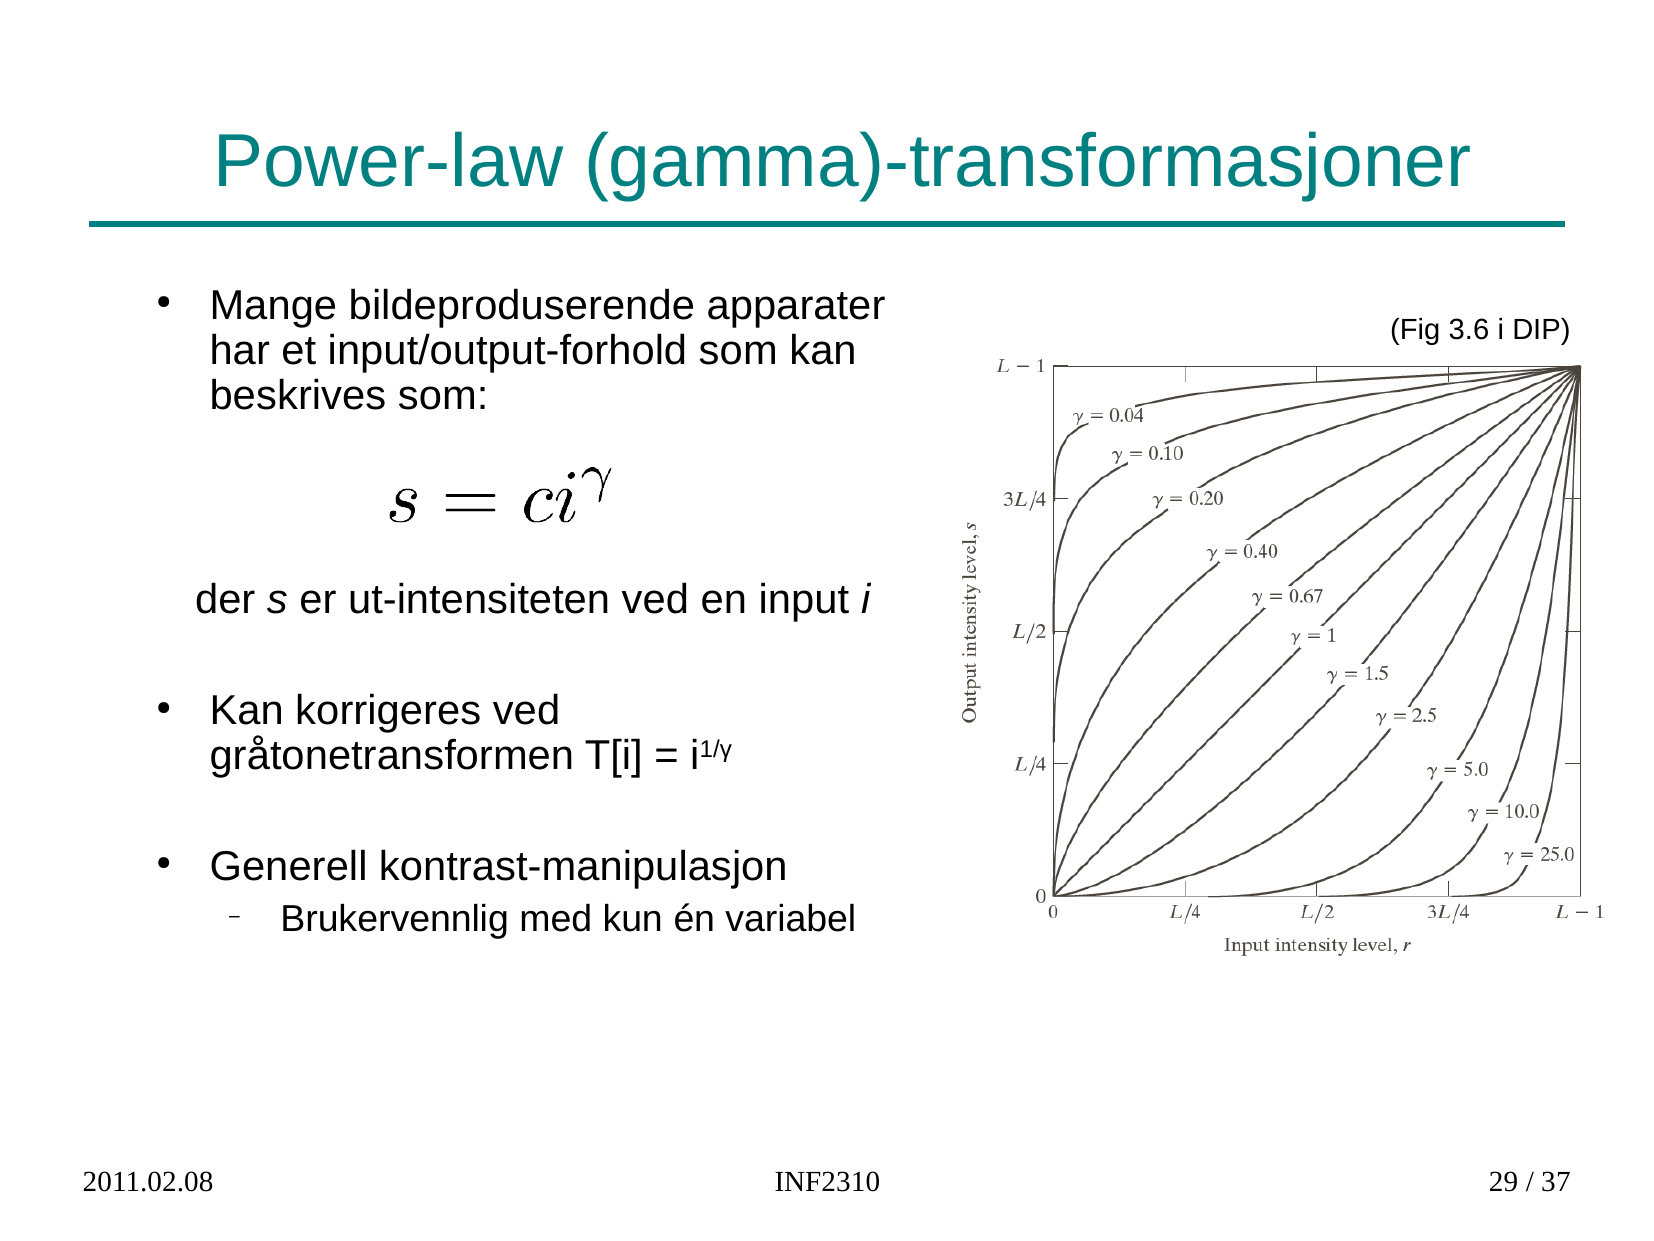

# Power-law (gamma)-transformasjoner
Mange bildeproduserende apparater har et input/output-forhold som kan beskrives som:
	der s er ut-intensiteten ved en input i
Kan korrigeres ved gråtonetransformen T[i] = i1/γ
Generell kontrast-manipulasjon
Brukervennlig med kun én variabel
(Fig 3.6 i DIP)
2011.02.08
INF2310
29